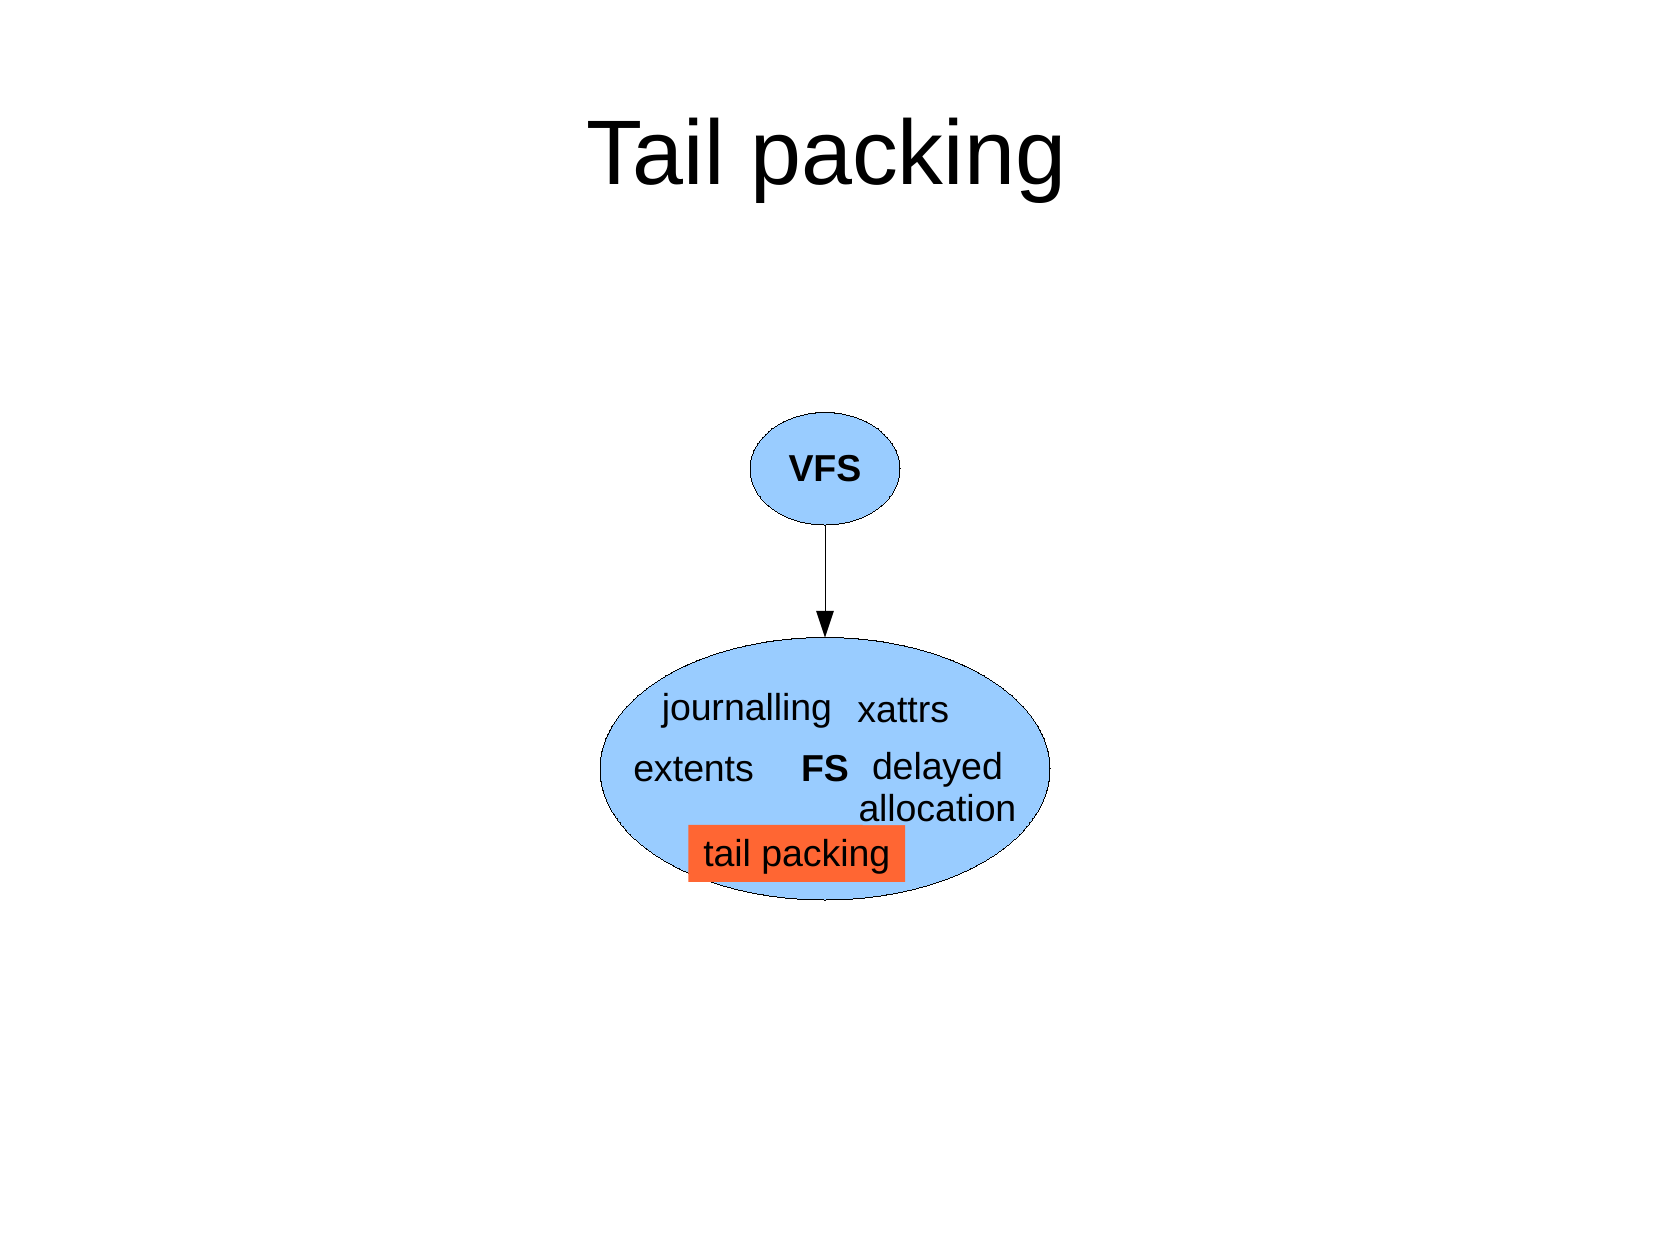

# Tail packing
VFS
FS
journalling
xattrs
extents
delayed
allocation
tail packing